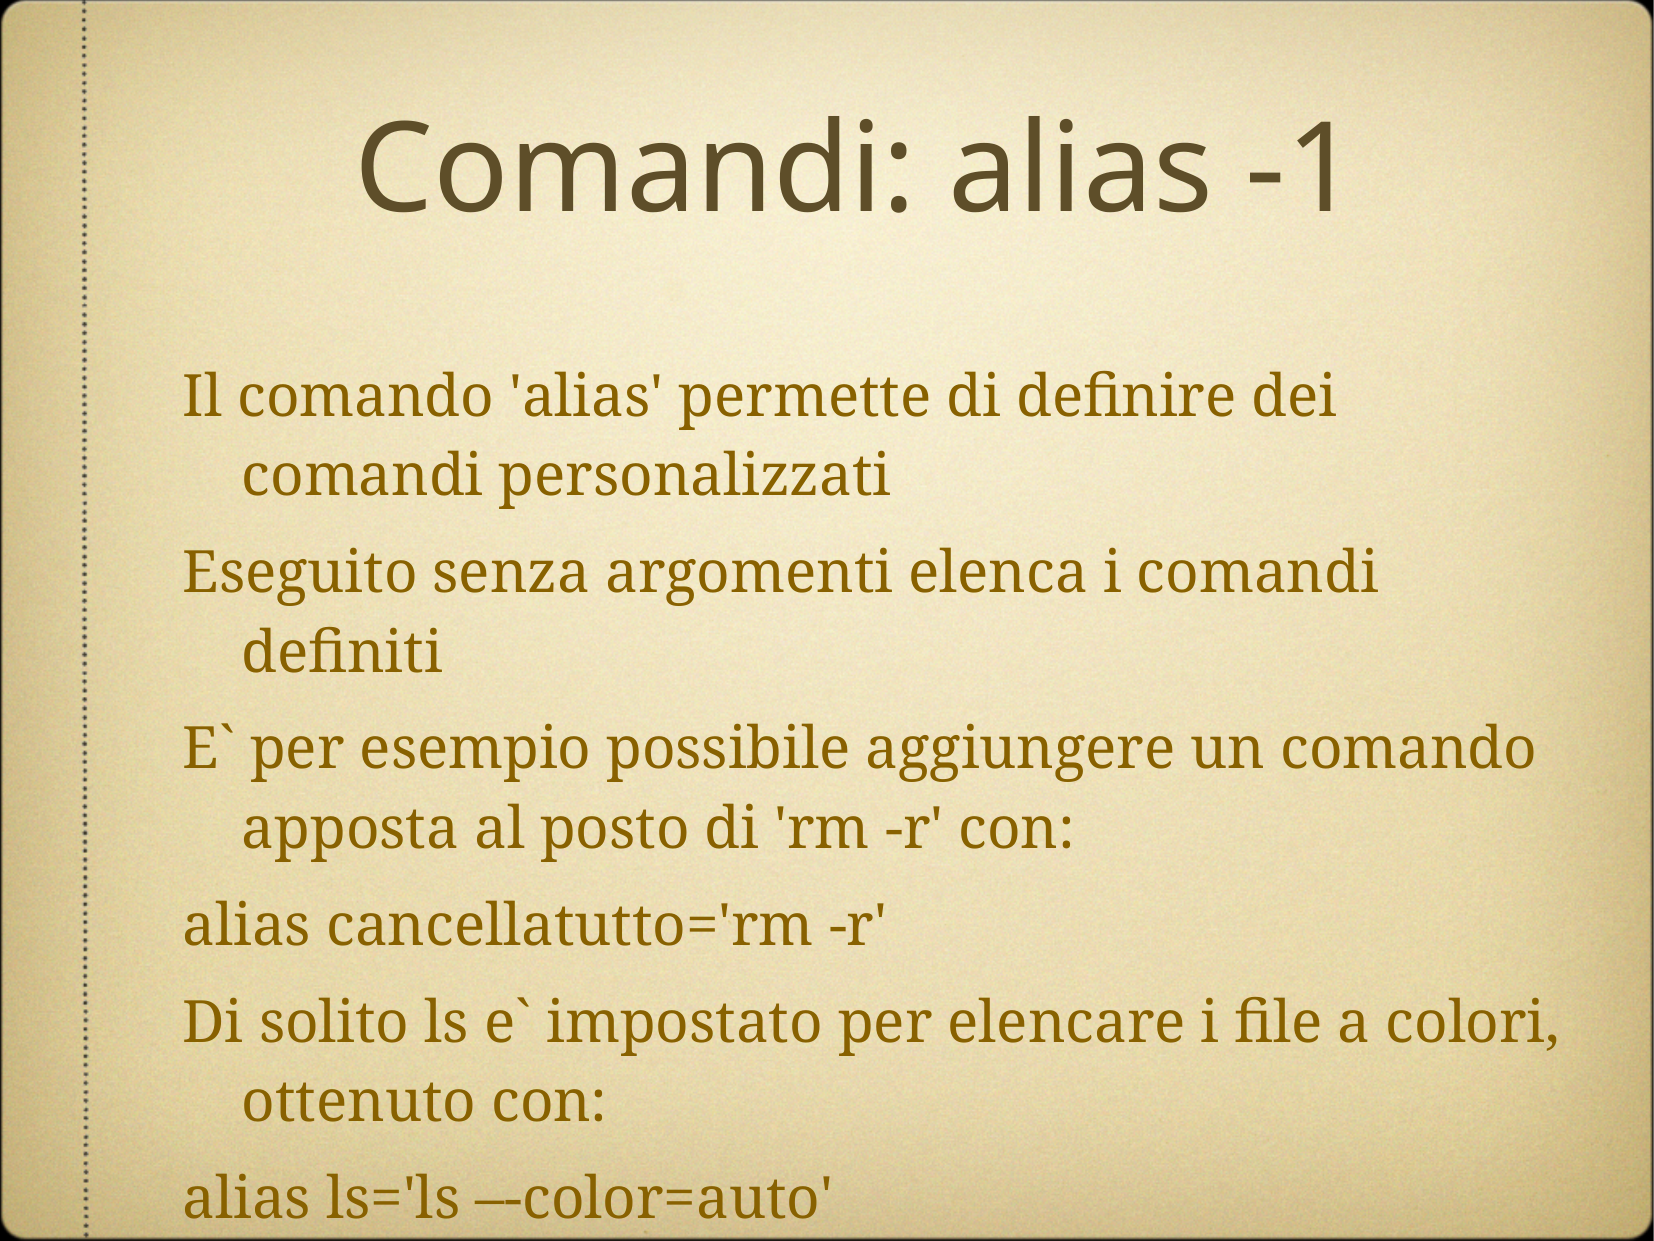

# Comandi: alias -1
Il comando 'alias' permette di definire dei comandi personalizzati
Eseguito senza argomenti elenca i comandi definiti
E` per esempio possibile aggiungere un comando apposta al posto di 'rm -r' con:
alias cancellatutto='rm -r'
Di solito ls e` impostato per elencare i file a colori, ottenuto con:
alias ls='ls –-color=auto'